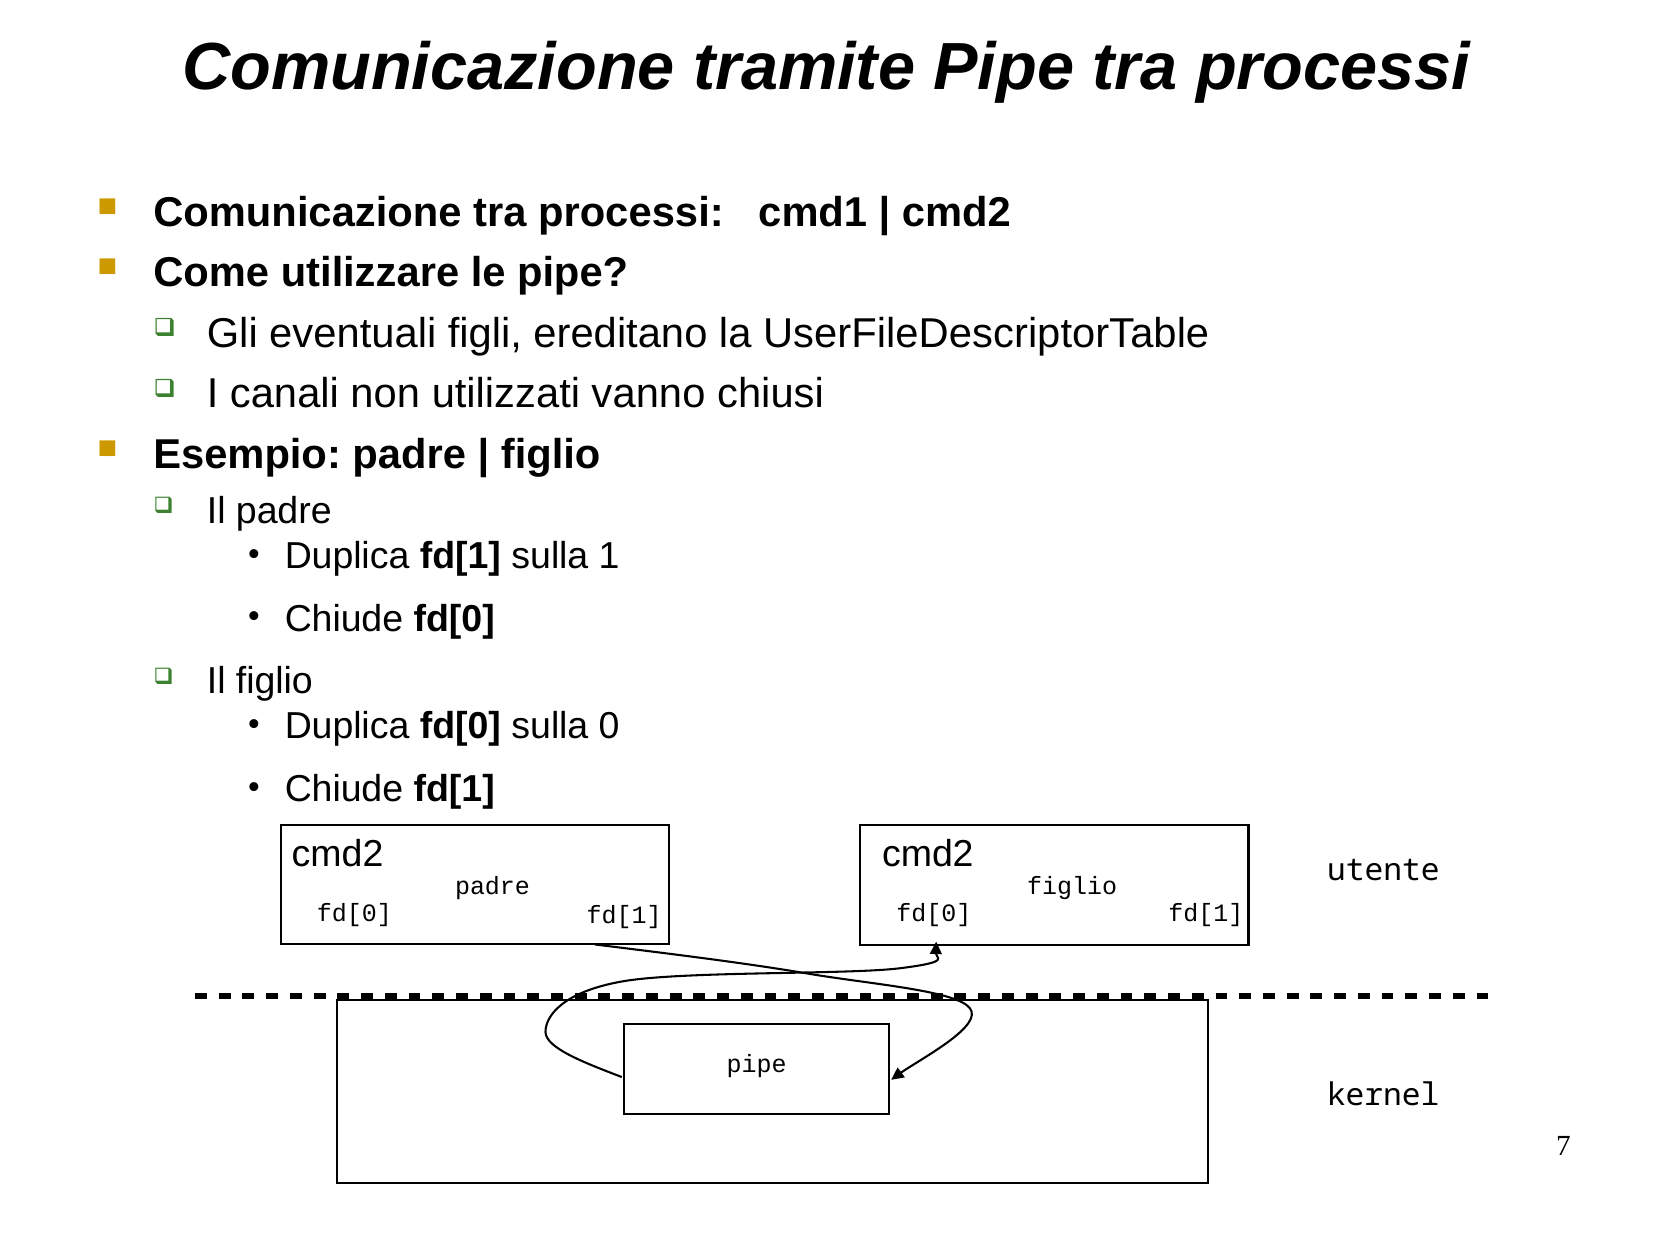

# Comunicazione tramite Pipe tra processi
Comunicazione tra processi: cmd1 | cmd2
Come utilizzare le pipe?
Gli eventuali figli, ereditano la UserFileDescriptorTable
I canali non utilizzati vanno chiusi
Esempio: padre | figlio
Il padre
Duplica fd[1] sulla 1
Chiude fd[0]
Il figlio
Duplica fd[0] sulla 0
Chiude fd[1]
cmd2
padre
cmd2
figlio
utente
fd[0]
fd[0]
fd[1]
fd[1]
pipe
kernel
7